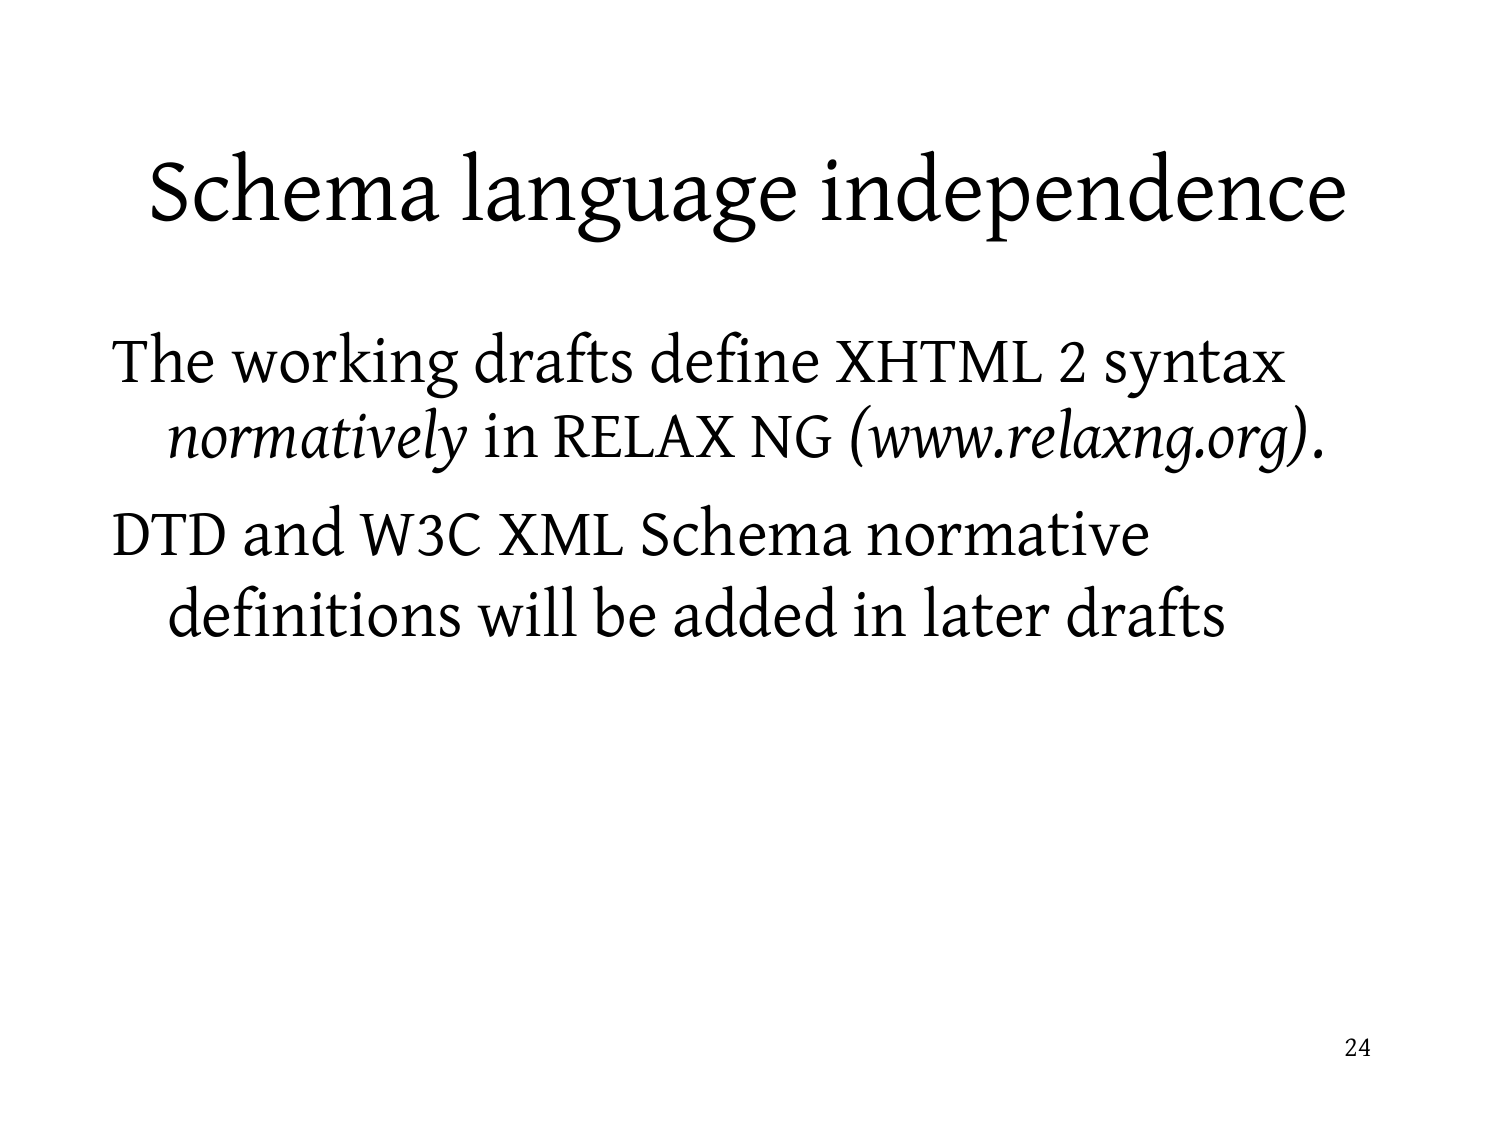

# Schema language independence
The working drafts define XHTML 2 syntax normatively in RELAX NG (www.relaxng.org).
DTD and W3C XML Schema normative definitions will be added in later drafts